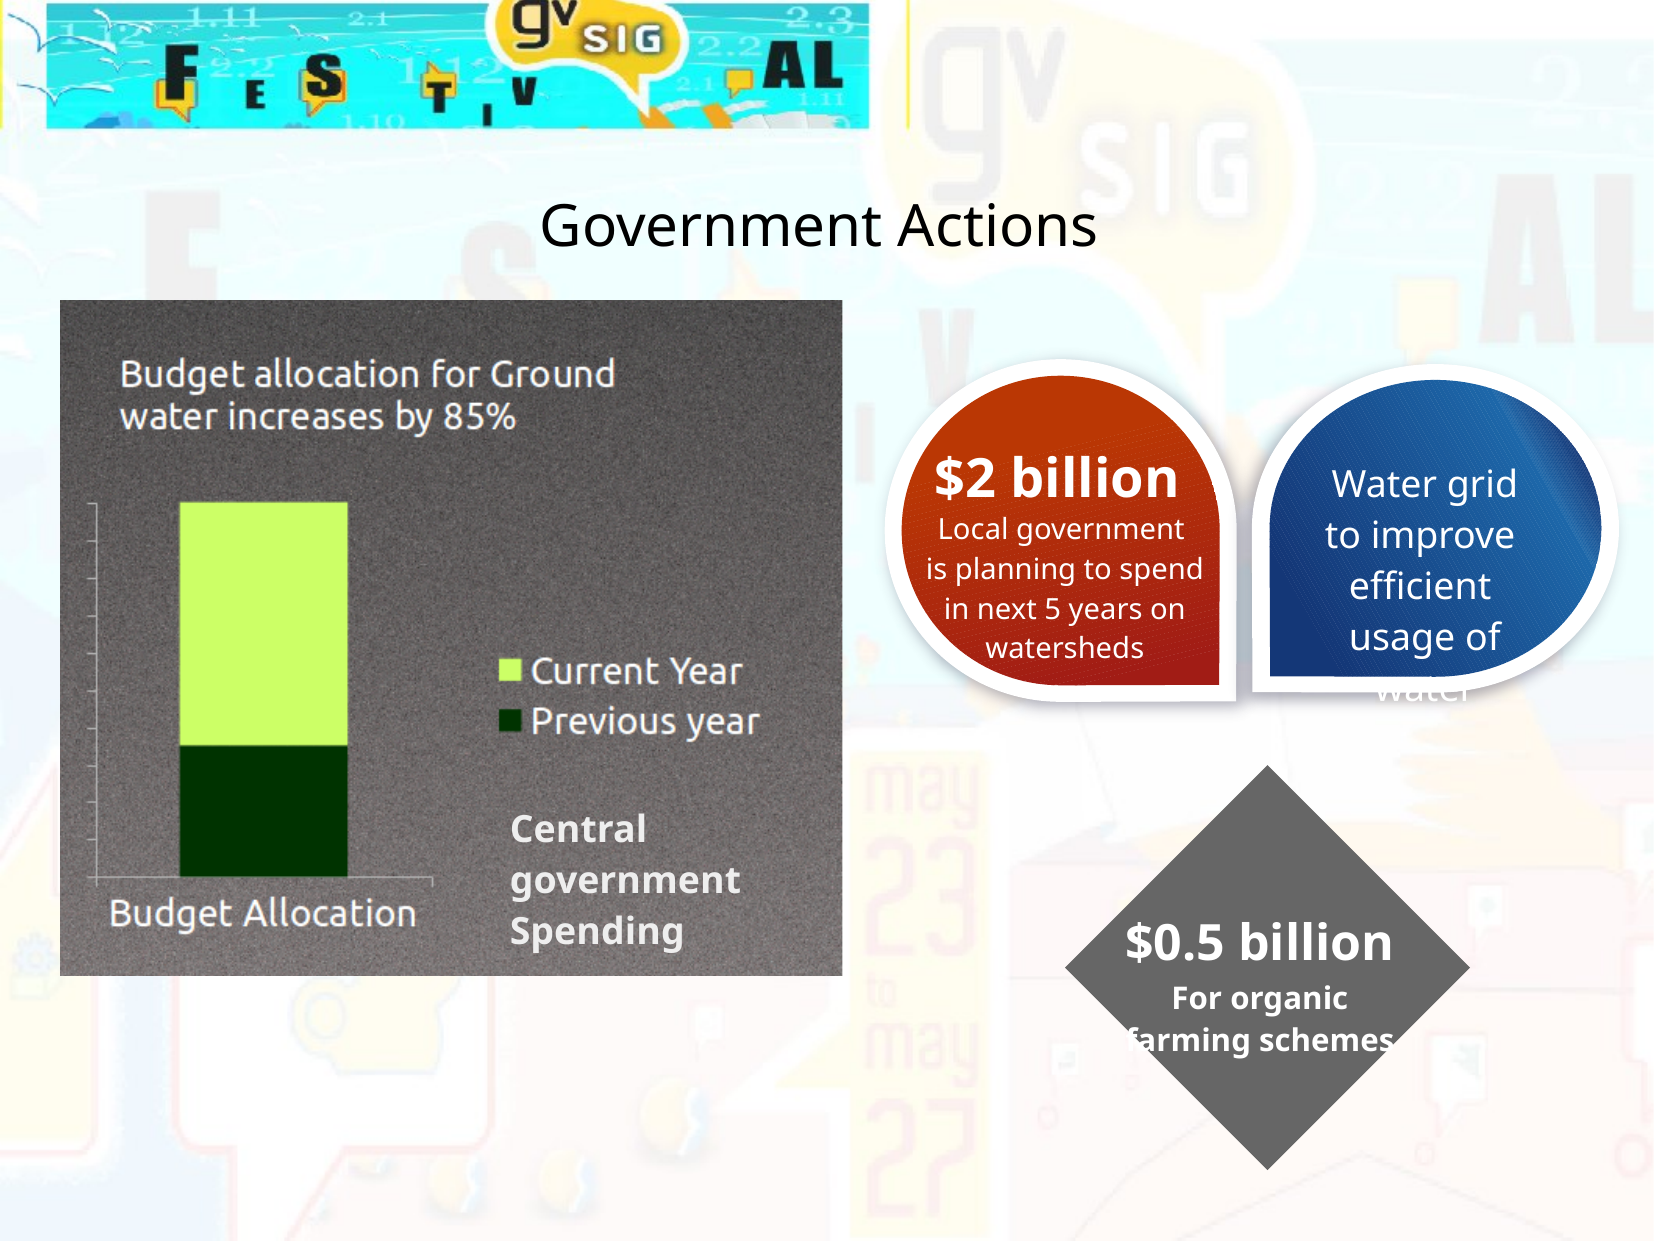

# Government Actions
Local government
is planning to spend
in next 5 years on
watersheds
$2 billion
Water grid
to improve
efficient
usage of water
Central government Spending
$0.5 billion
For organic farming schemes